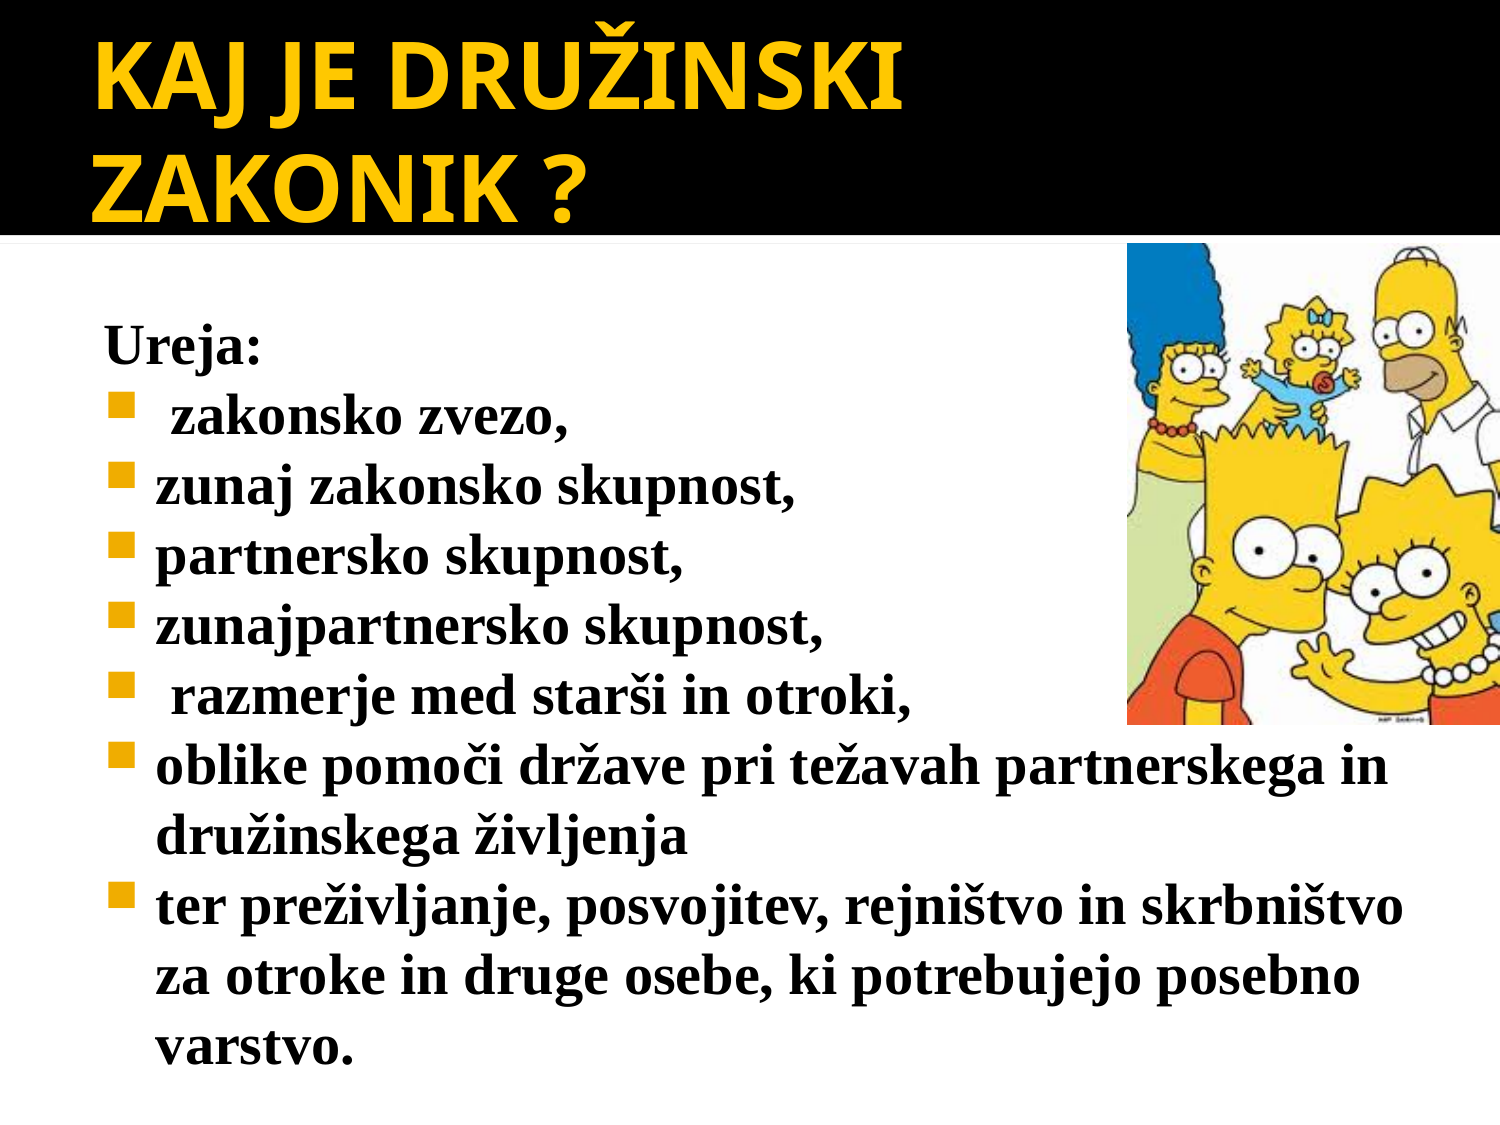

# KAJ JE DRUŽINSKI ZAKONIK ?
Ureja:
 zakonsko zvezo,
zunaj zakonsko skupnost,
partnersko skupnost,
zunajpartnersko skupnost,
 razmerje med starši in otroki,
oblike pomoči države pri težavah partnerskega in družinskega življenja
ter preživljanje, posvojitev, rejništvo in skrbništvo za otroke in druge osebe, ki potrebujejo posebno varstvo.